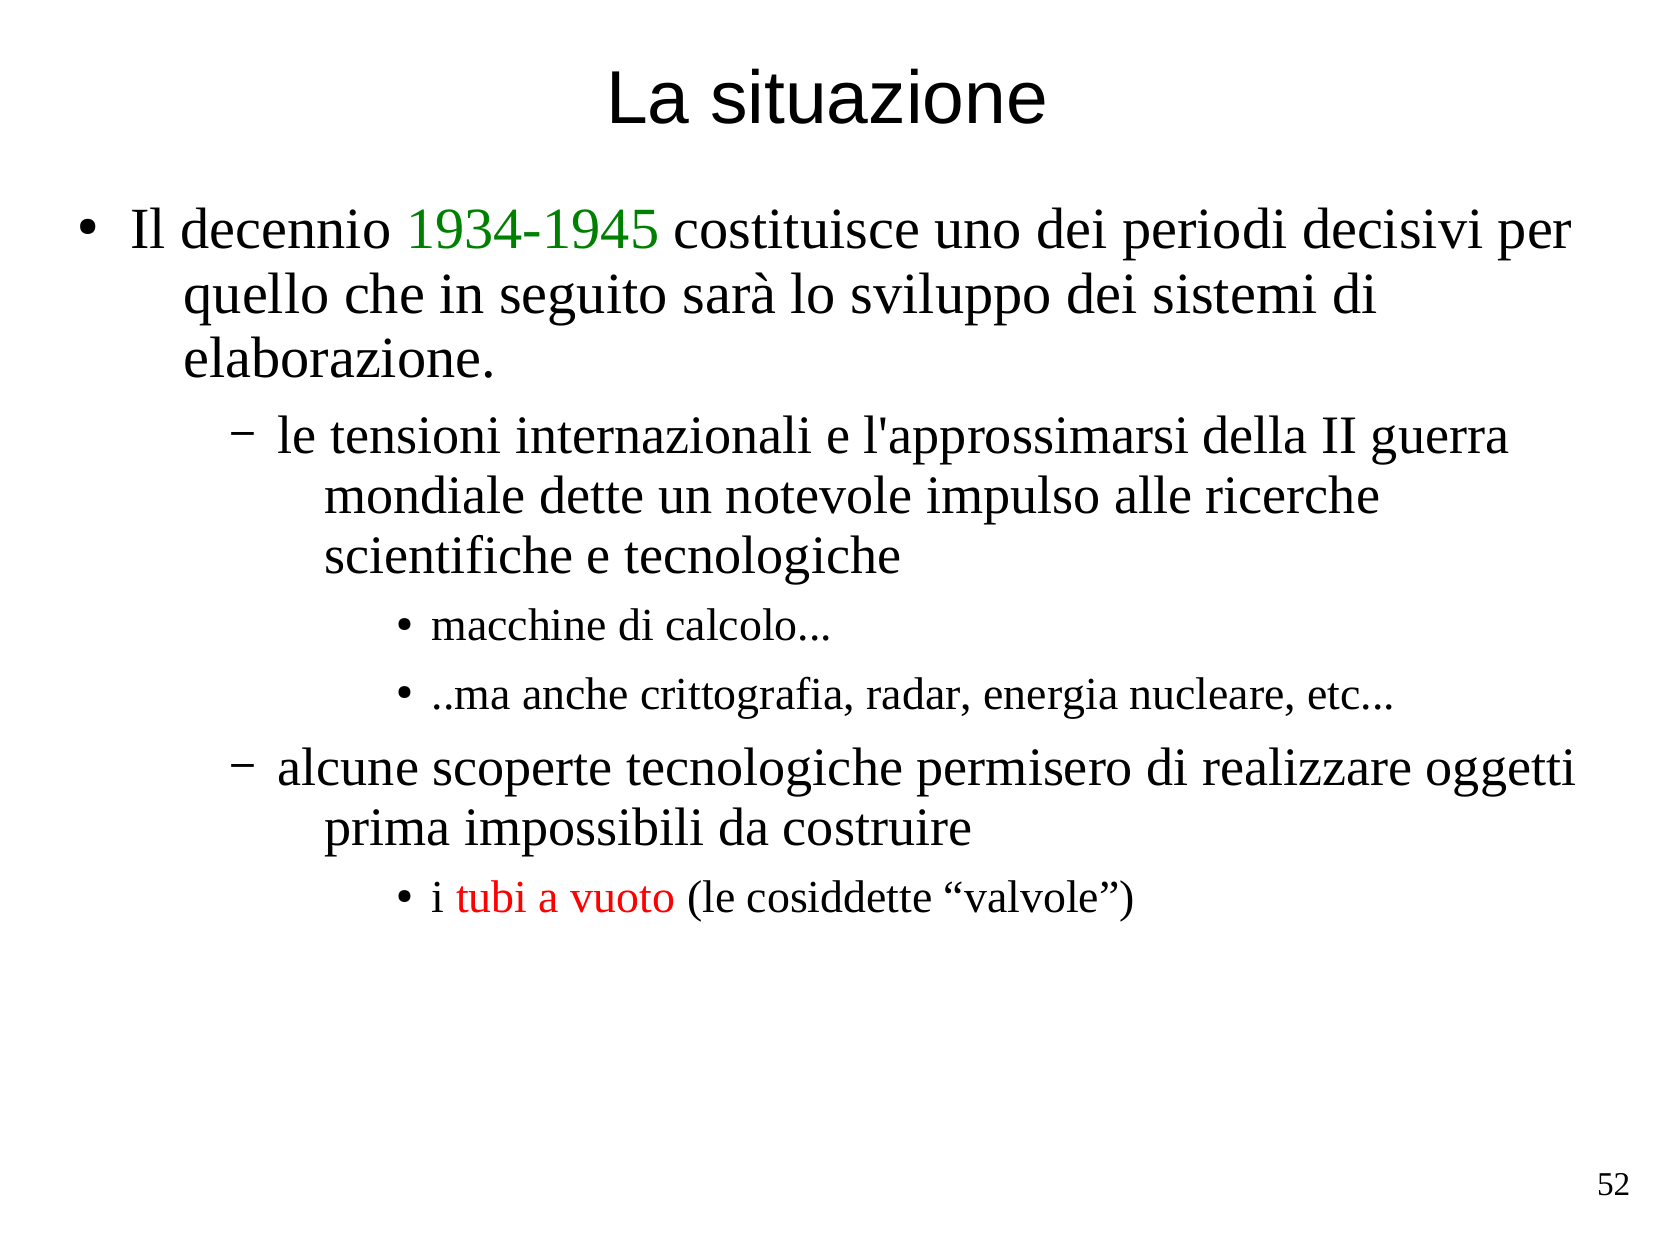

# La situazione
Il decennio 1934-1945 costituisce uno dei periodi decisivi per quello che in seguito sarà lo sviluppo dei sistemi di elaborazione.
le tensioni internazionali e l'approssimarsi della II guerra mondiale dette un notevole impulso alle ricerche scientifiche e tecnologiche
macchine di calcolo...
..ma anche crittografia, radar, energia nucleare, etc...
alcune scoperte tecnologiche permisero di realizzare oggetti prima impossibili da costruire
i tubi a vuoto (le cosiddette “valvole”)